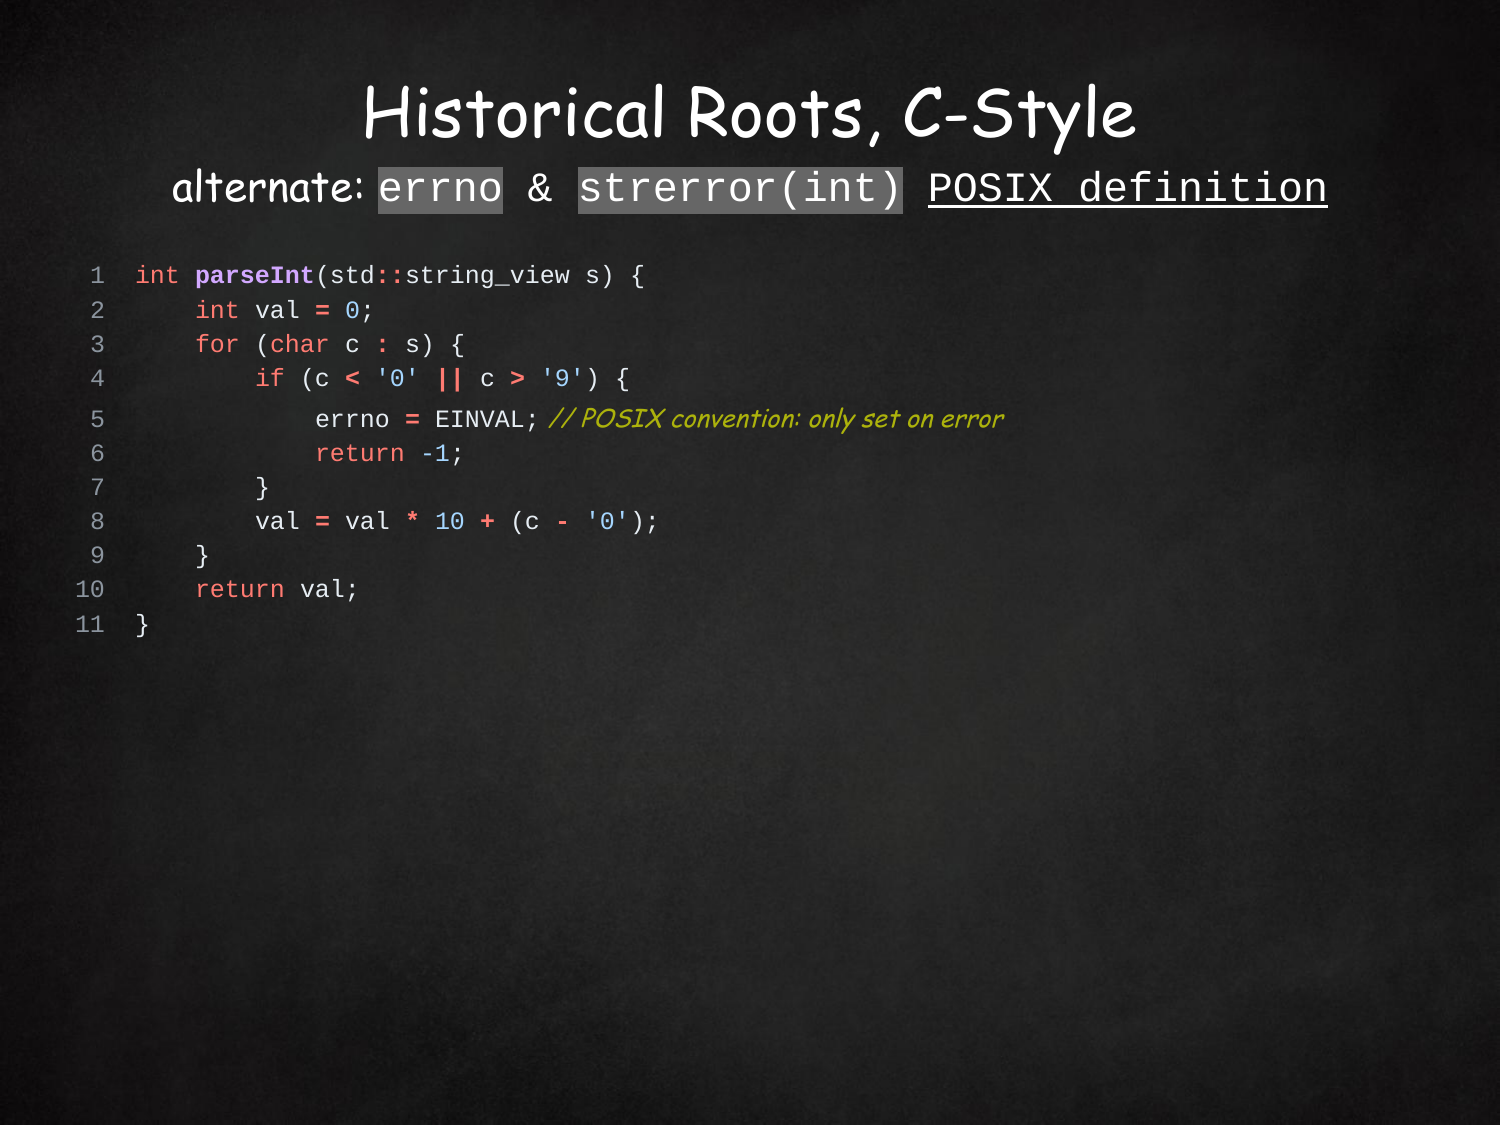

Historical Roots, C-Style
alternate: errno & strerror(int) POSIX definition
# 1 int parseInt(std::string_view s) {
 2 int val = 0;
 3 for (char c : s) {
 4 if (c < '0' || c > '9') {
 5 errno = EINVAL; // POSIX convention: only set on error
 6 return -1;
 7 }
 8 val = val * 10 + (c - '0');
 9 }
10 return val;
11 }